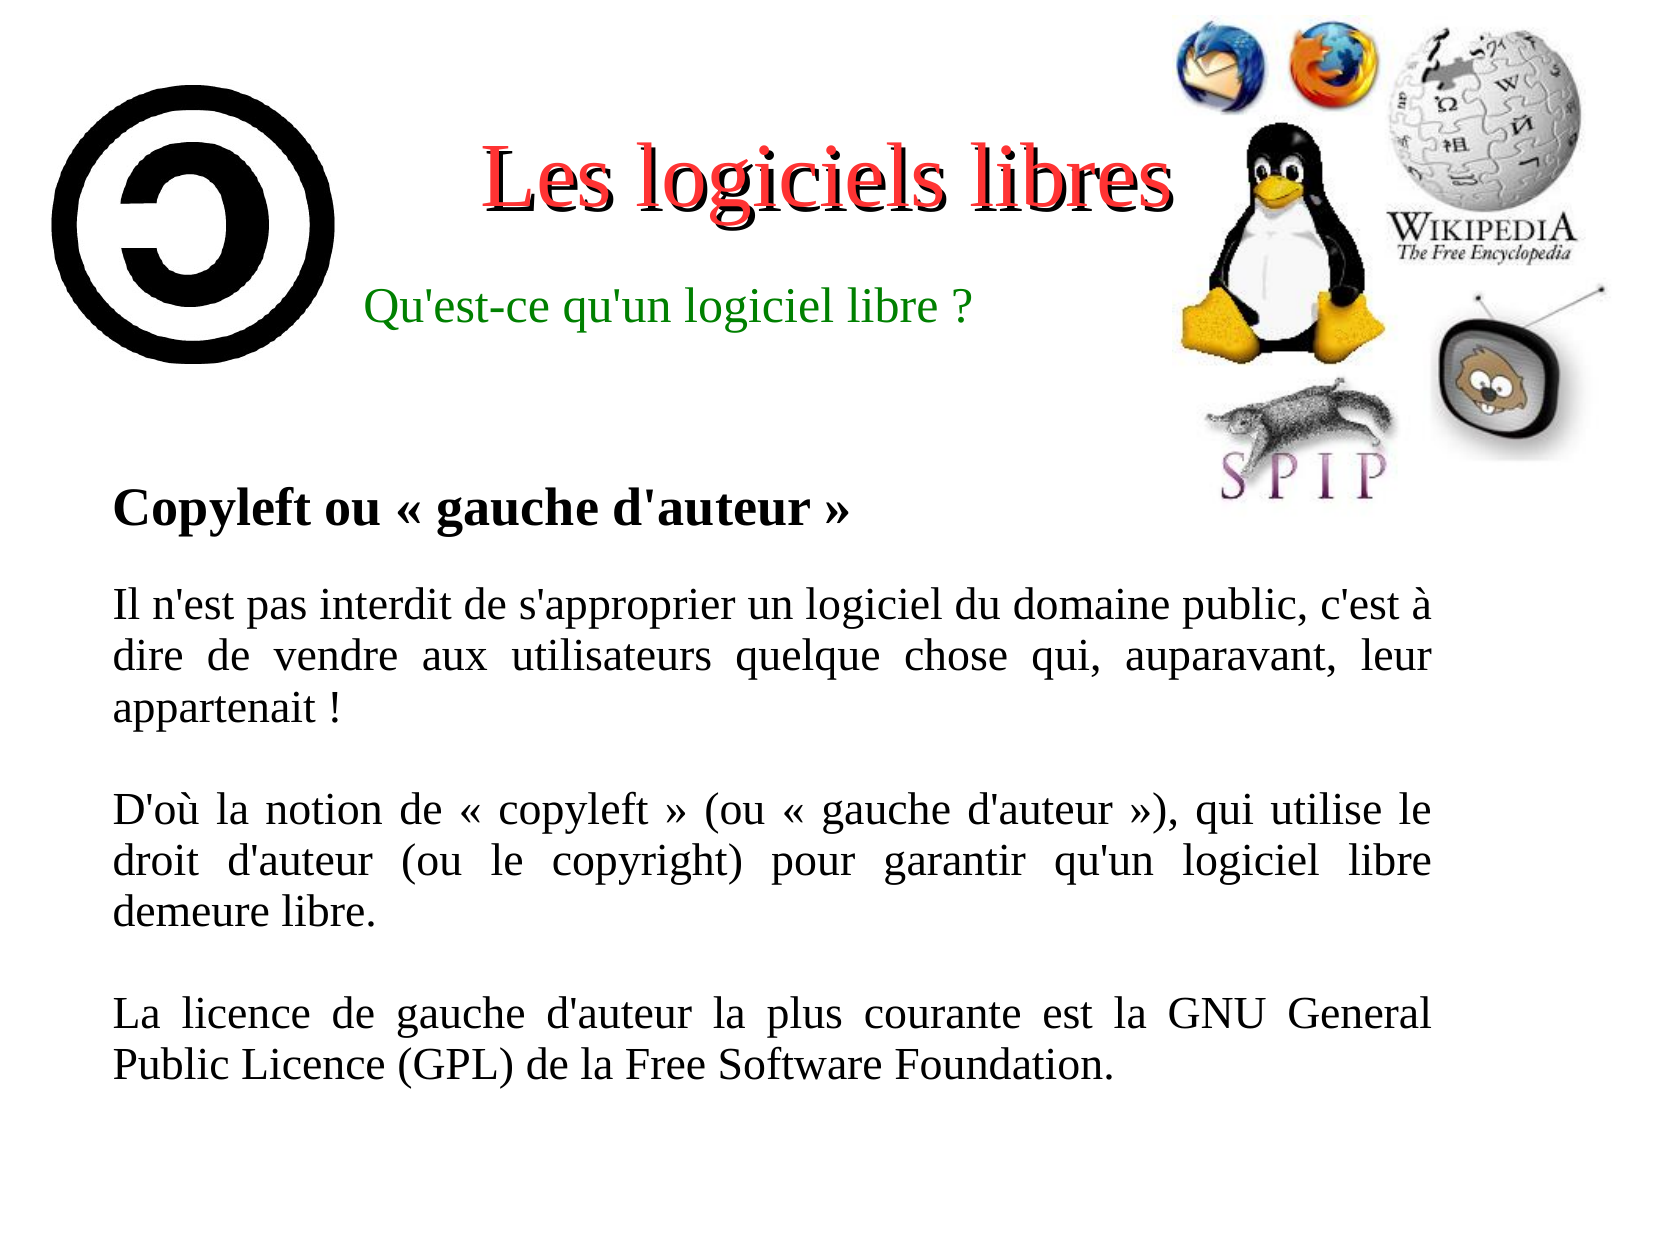

# Les logiciels libres
Qu'est-ce qu'un logiciel libre ?
Copyleft ou « gauche d'auteur »
Il n'est pas interdit de s'approprier un logiciel du domaine public, c'est à dire de vendre aux utilisateurs quelque chose qui, auparavant, leur appartenait !
D'où la notion de « copyleft » (ou « gauche d'auteur »), qui utilise le droit d'auteur (ou le copyright) pour garantir qu'un logiciel libre demeure libre.
La licence de gauche d'auteur la plus courante est la GNU General Public Licence (GPL) de la Free Software Foundation.